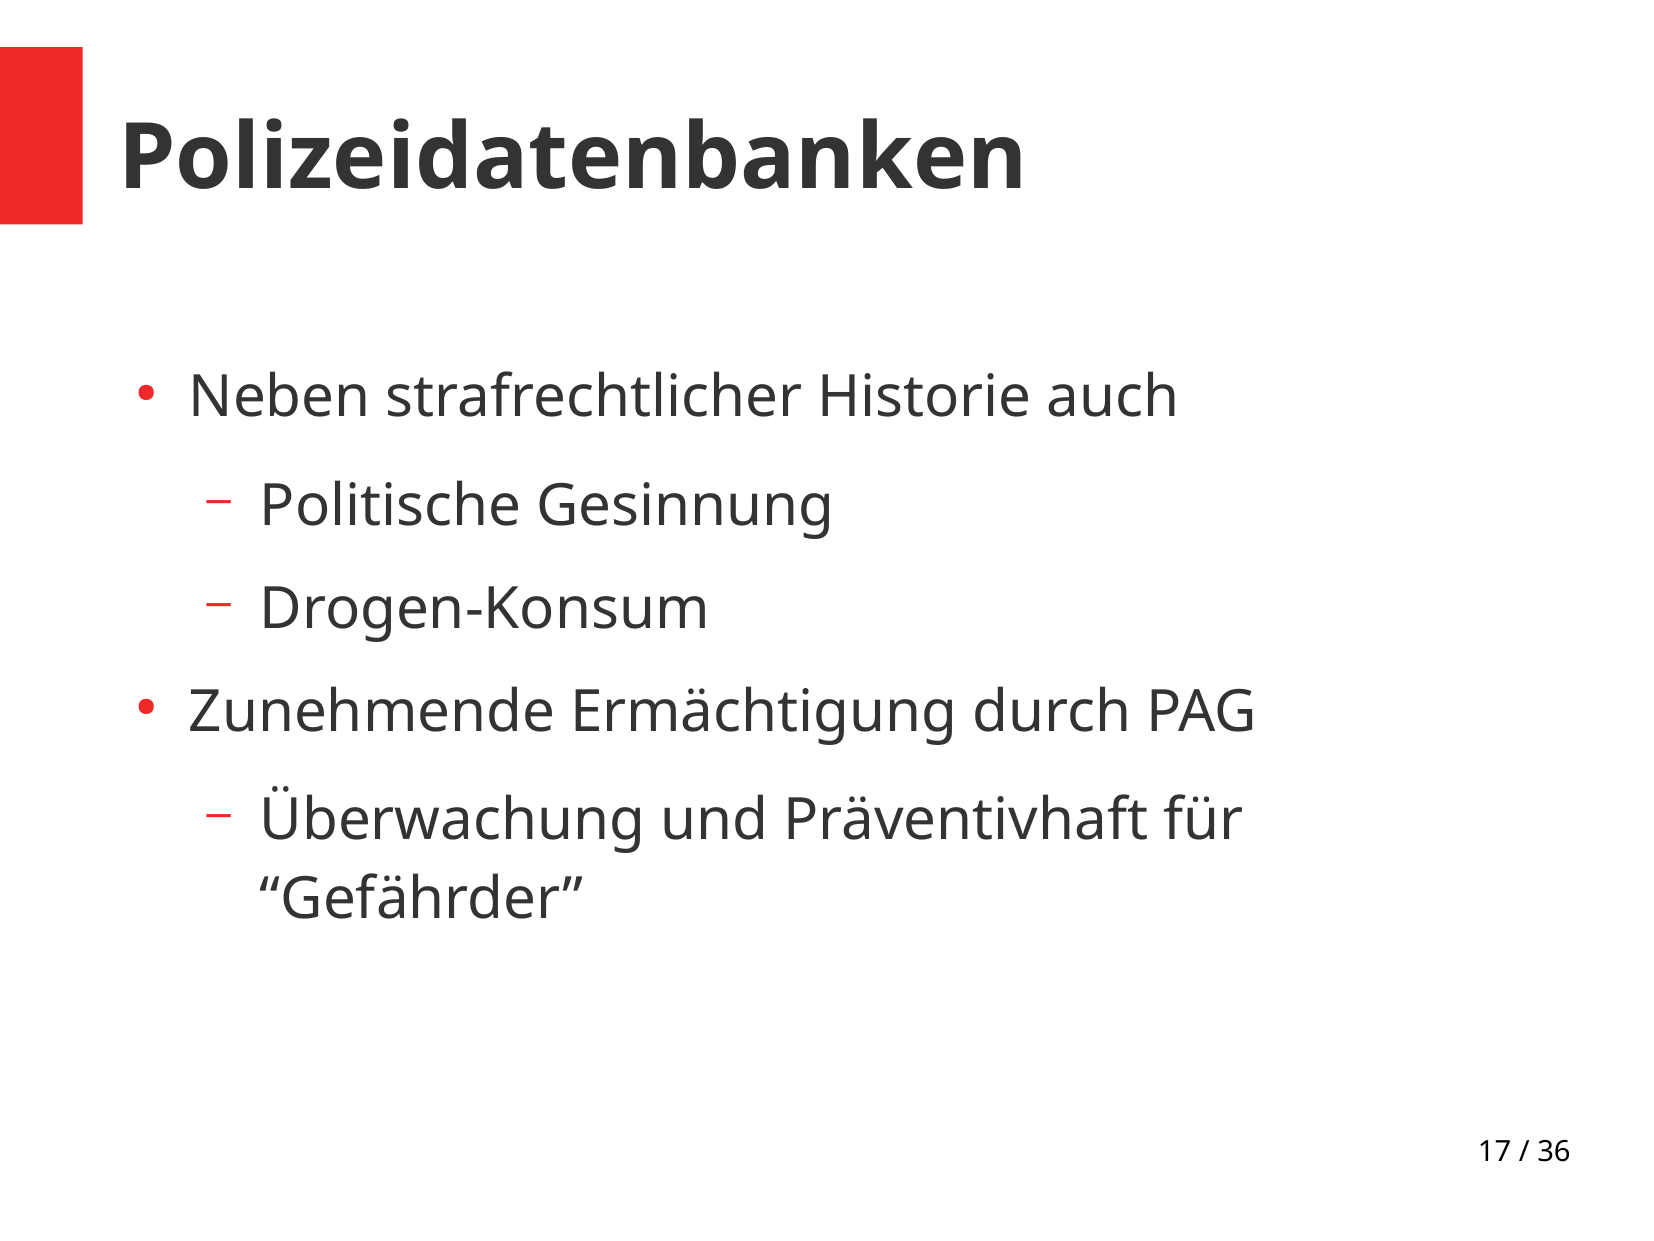

# Polizeidatenbanken
Neben strafrechtlicher Historie auch
Politische Gesinnung
Drogen-Konsum
Zunehmende Ermächtigung durch PAG
Überwachung und Präventivhaft für “Gefährder”
17